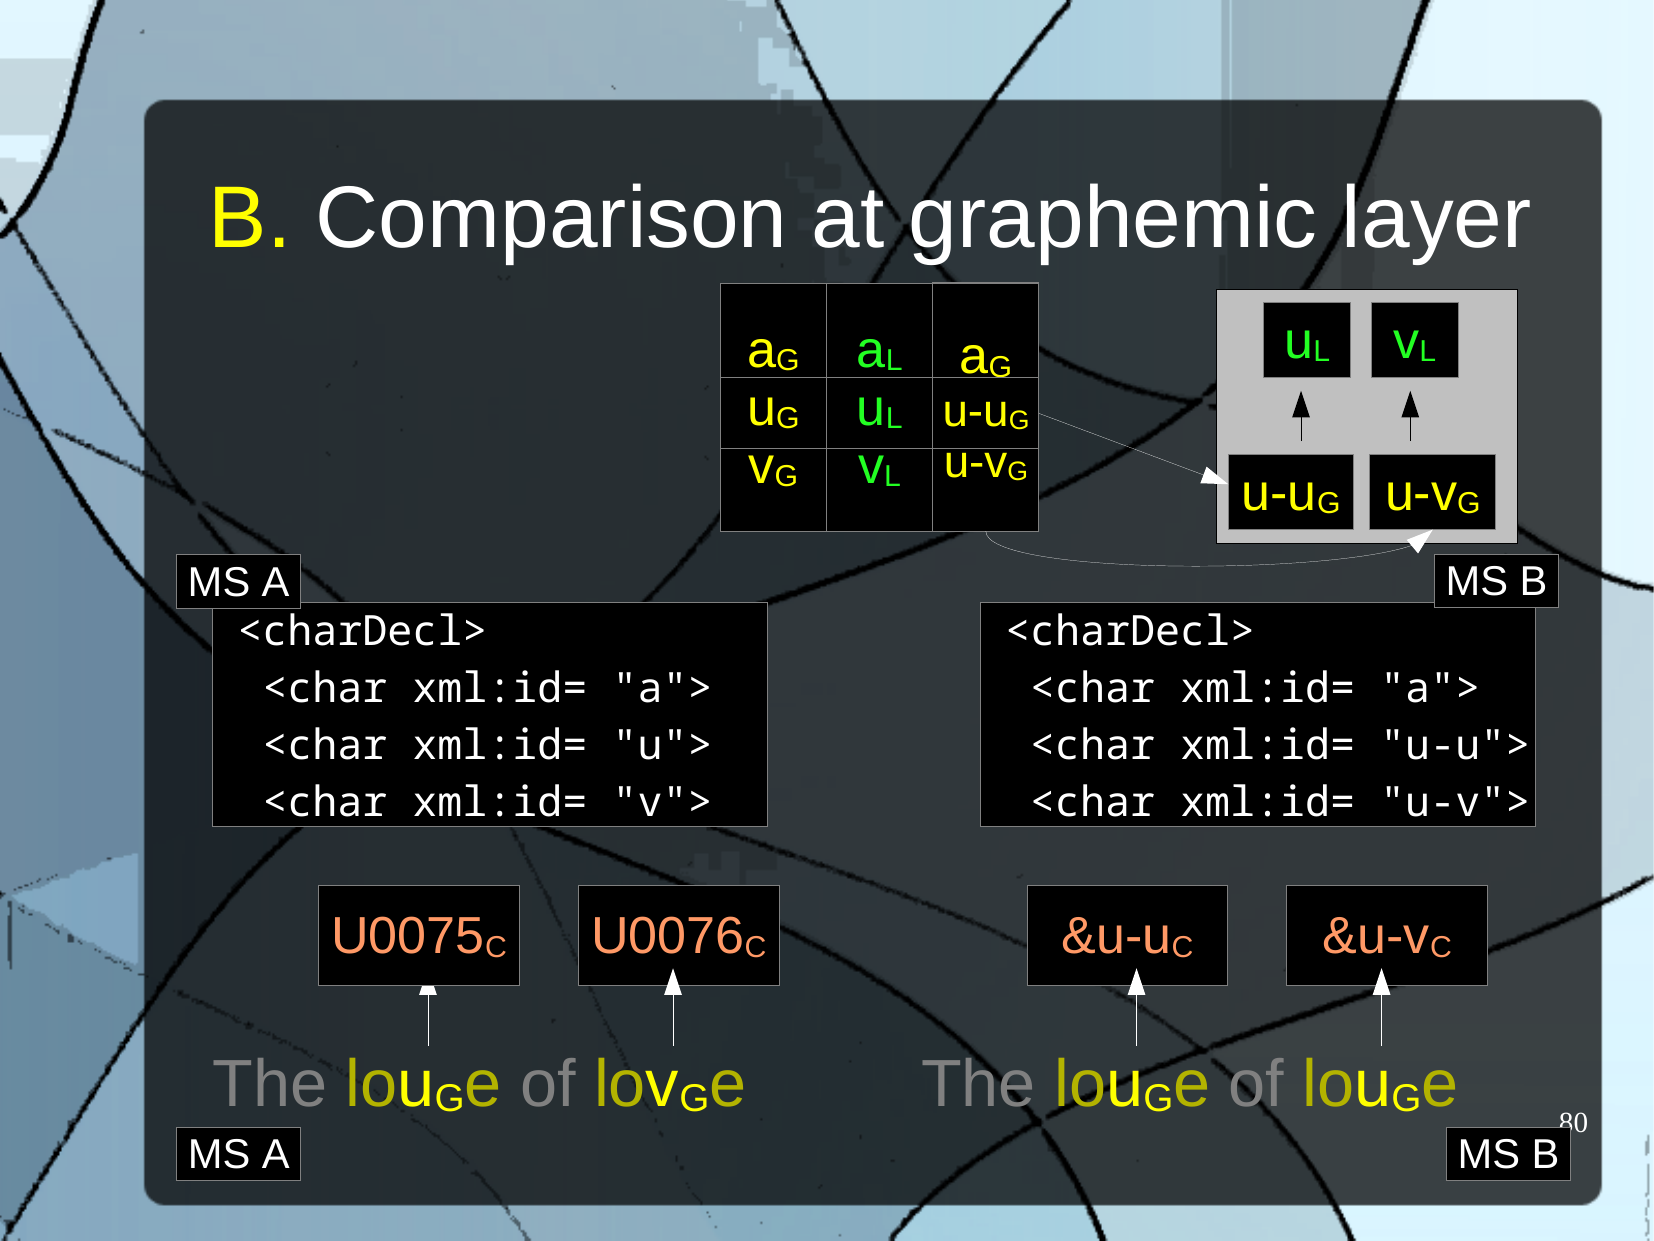

# B. Comparison at graphemic layer
aG
u-uG
u-vG
aG
uG
vG
aL
uL
vL
vL
uL
u-vG
u-uG
MS B
MS A
 <charDecl>
 <char xml:id= "a">
 <char xml:id= "u-u">
 <char xml:id= "u-v">
 <charDecl>
 <char xml:id= "a">
 <char xml:id= "u">
 <char xml:id= "v">
&u-vC
U0076C
&u-uC
U0075C
The louGe of lovGe		The louGe of louGe
80
MS A
MS B